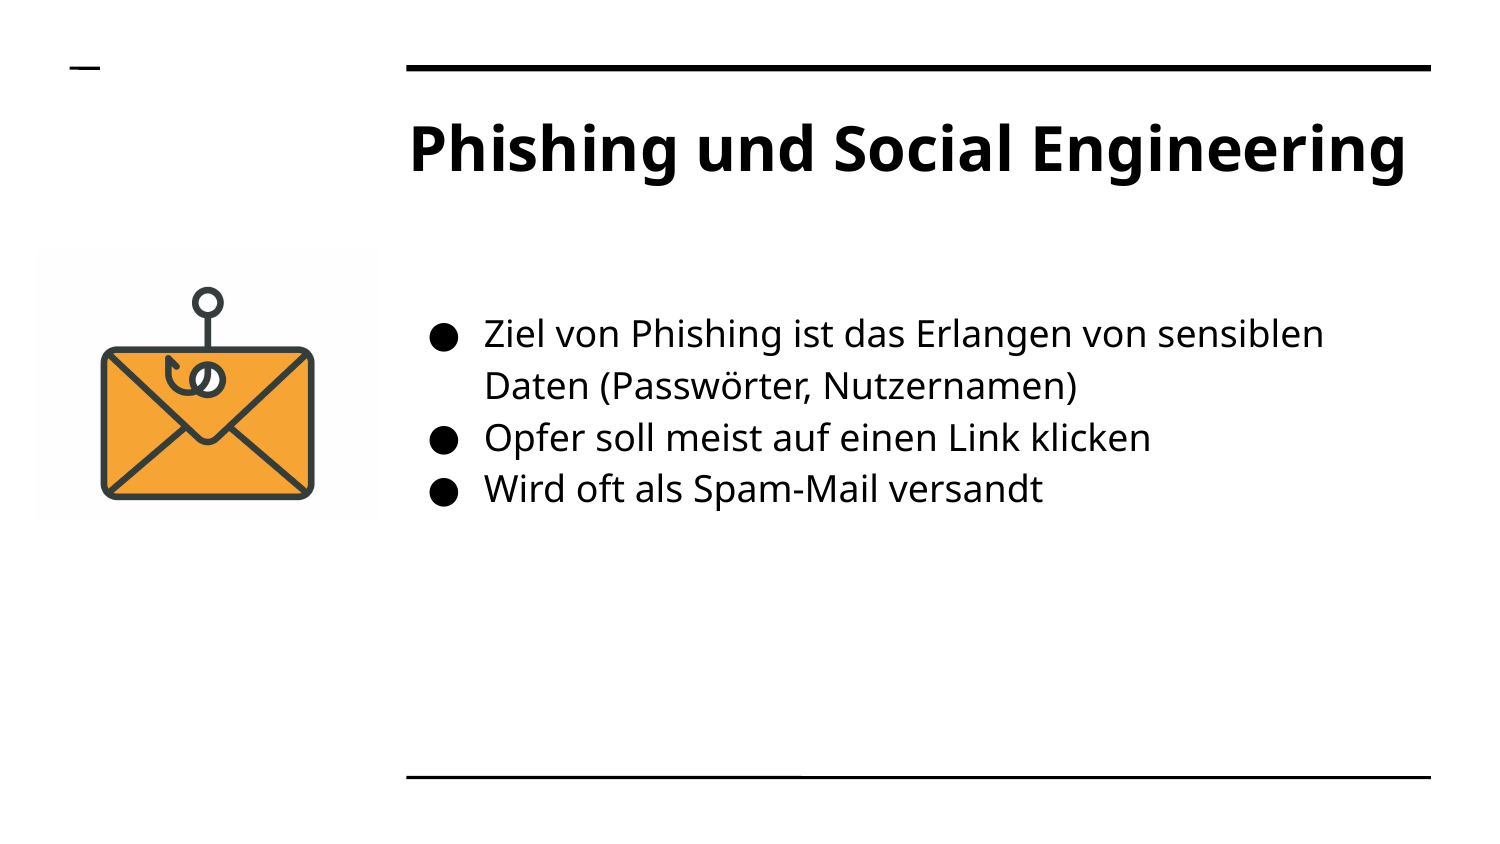

# Phishing und Social Engineering
Ziel von Phishing ist das Erlangen von sensiblen Daten (Passwörter, Nutzernamen)
Opfer soll meist auf einen Link klicken
Wird oft als Spam-Mail versandt